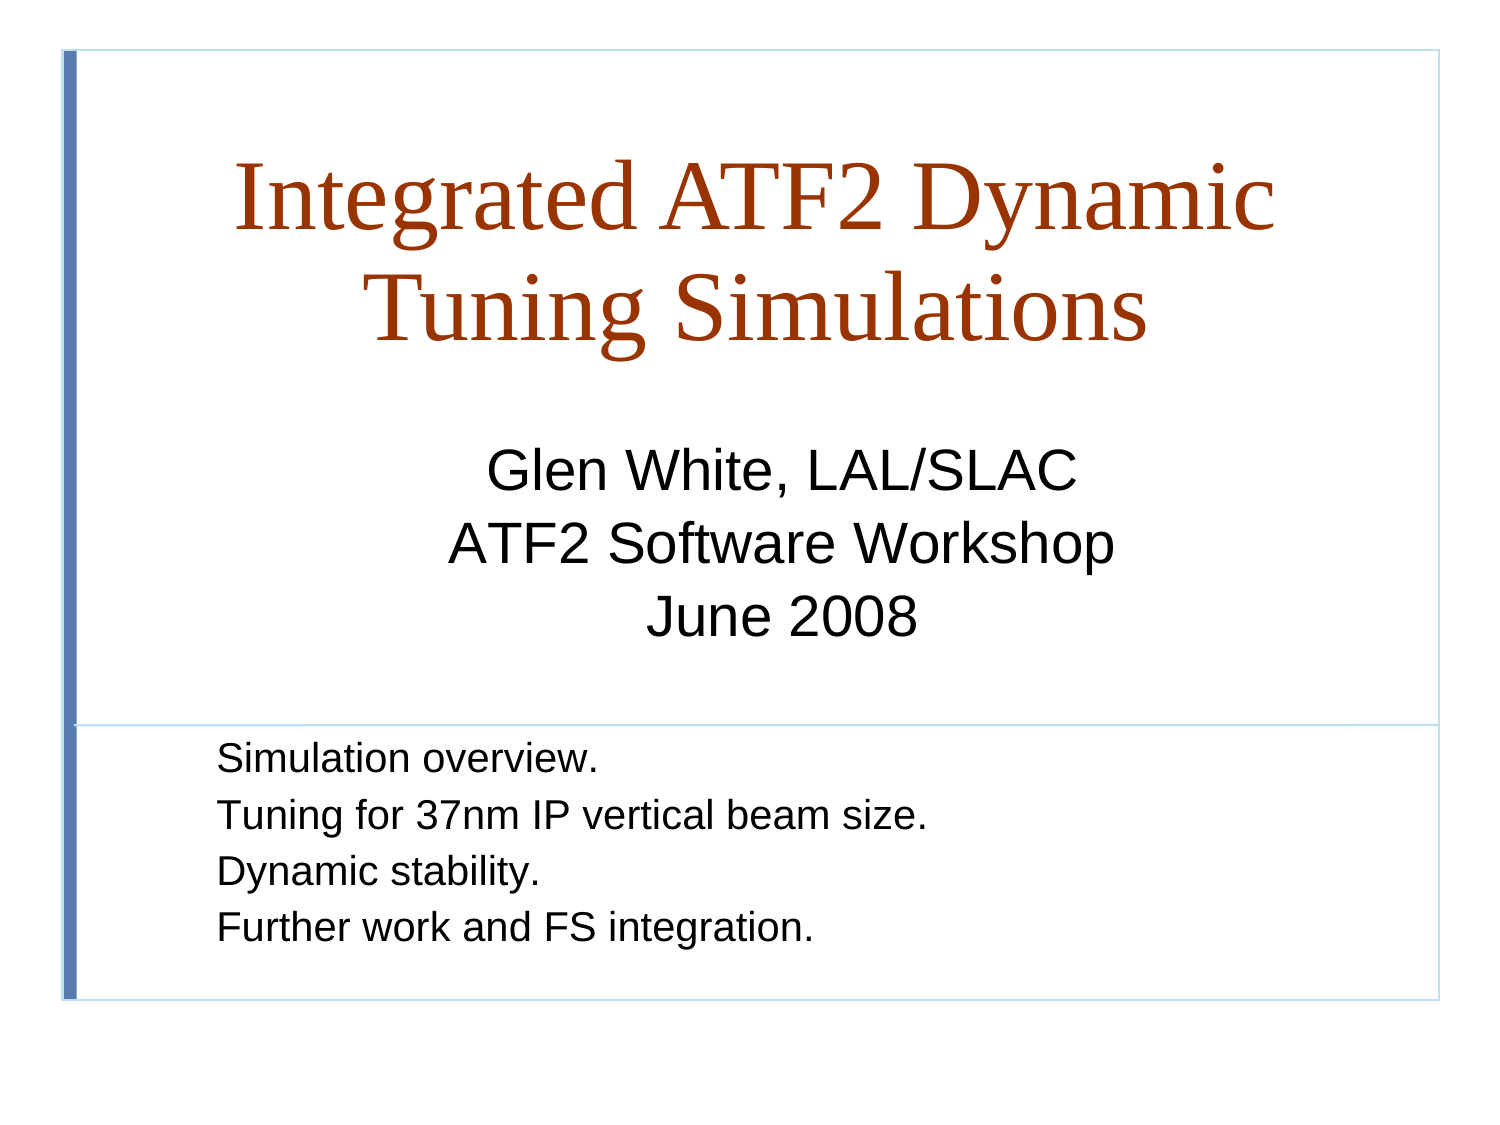

# Integrated ATF2 Dynamic Tuning Simulations
Glen White, LAL/SLAC
ATF2 Software Workshop
June 2008
Simulation overview.
Tuning for 37nm IP vertical beam size.
Dynamic stability.
Further work and FS integration.